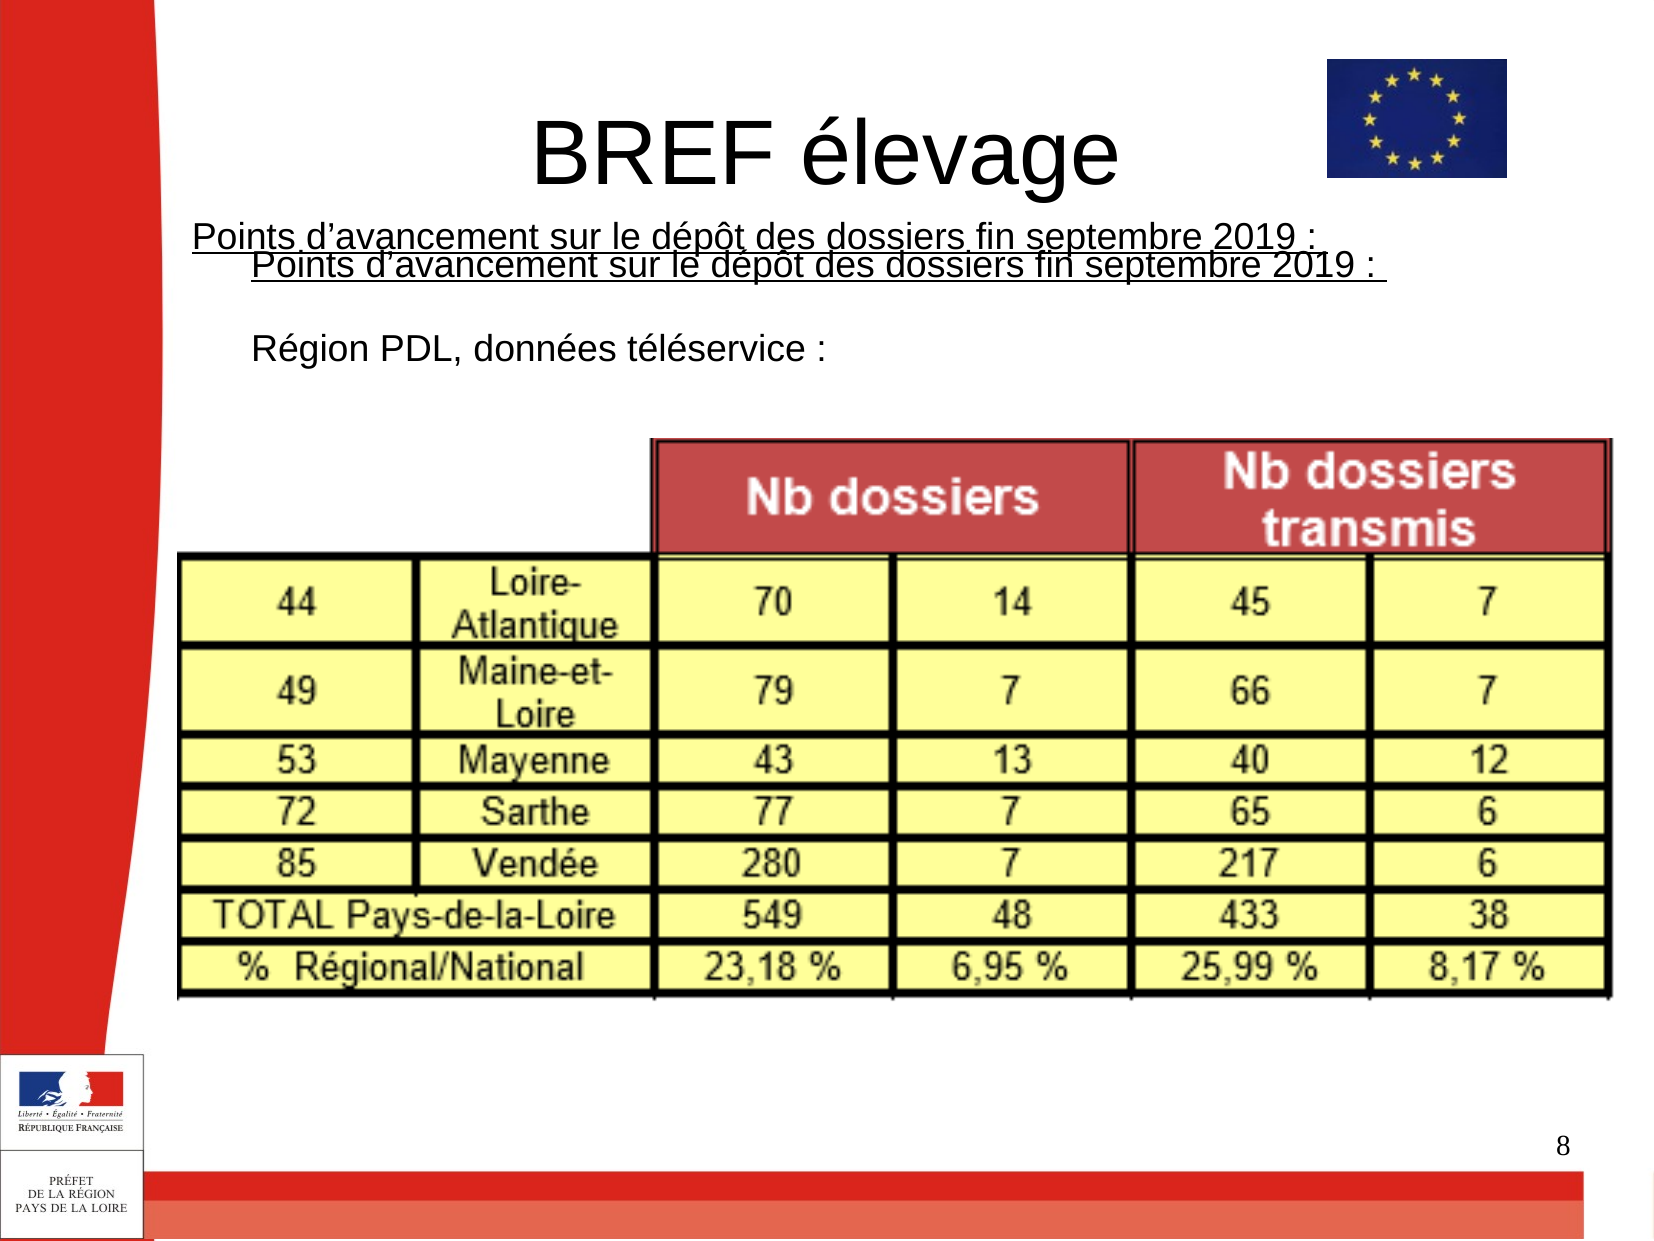

# BREF élevage
Points d’avancement sur le dépôt des dossiers fin septembre 2019 :
Points d’avancement sur le dépôt des dossiers fin septembre 2019 :
Région PDL, données téléservice :
8